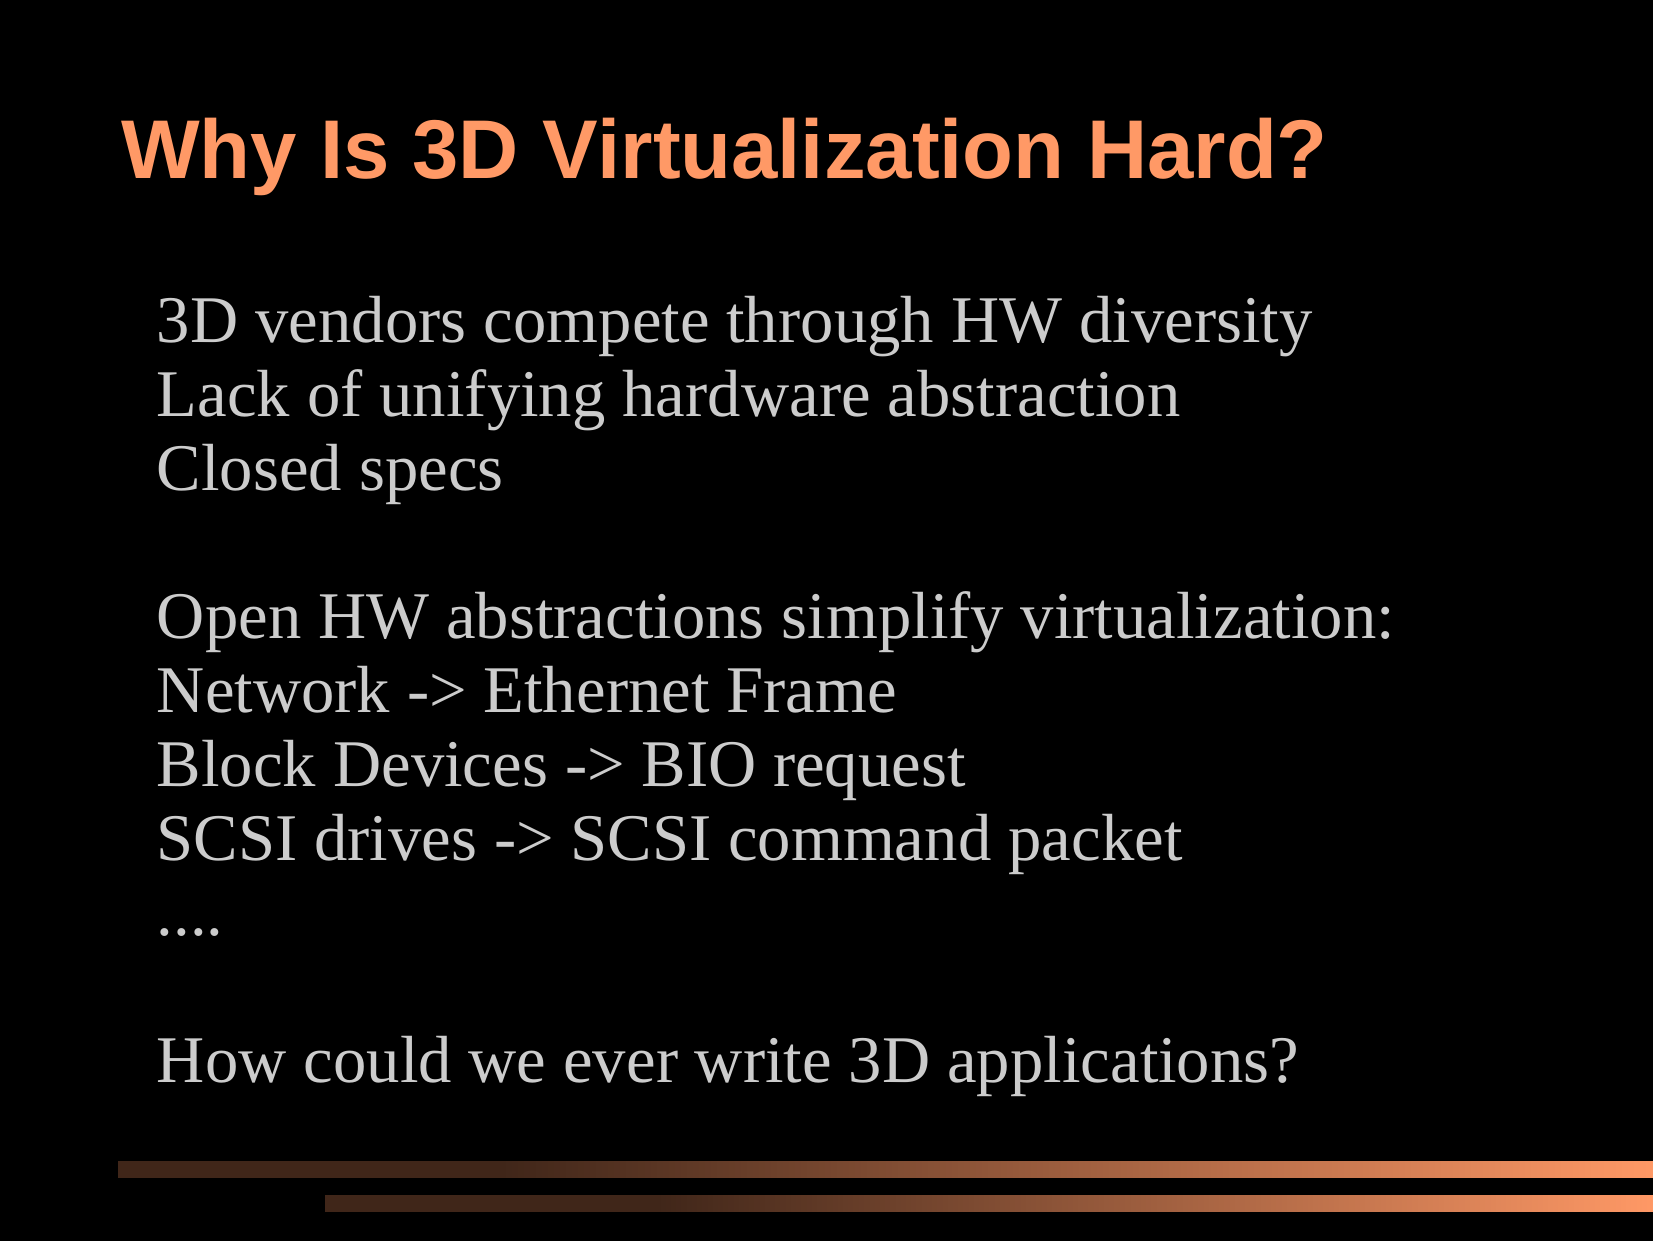

# Why Is 3D Virtualization Hard?
3D vendors compete through HW diversity
Lack of unifying hardware abstraction
Closed specs
Open HW abstractions simplify virtualization:
Network -> Ethernet Frame
Block Devices -> BIO request
SCSI drives -> SCSI command packet
....
How could we ever write 3D applications?